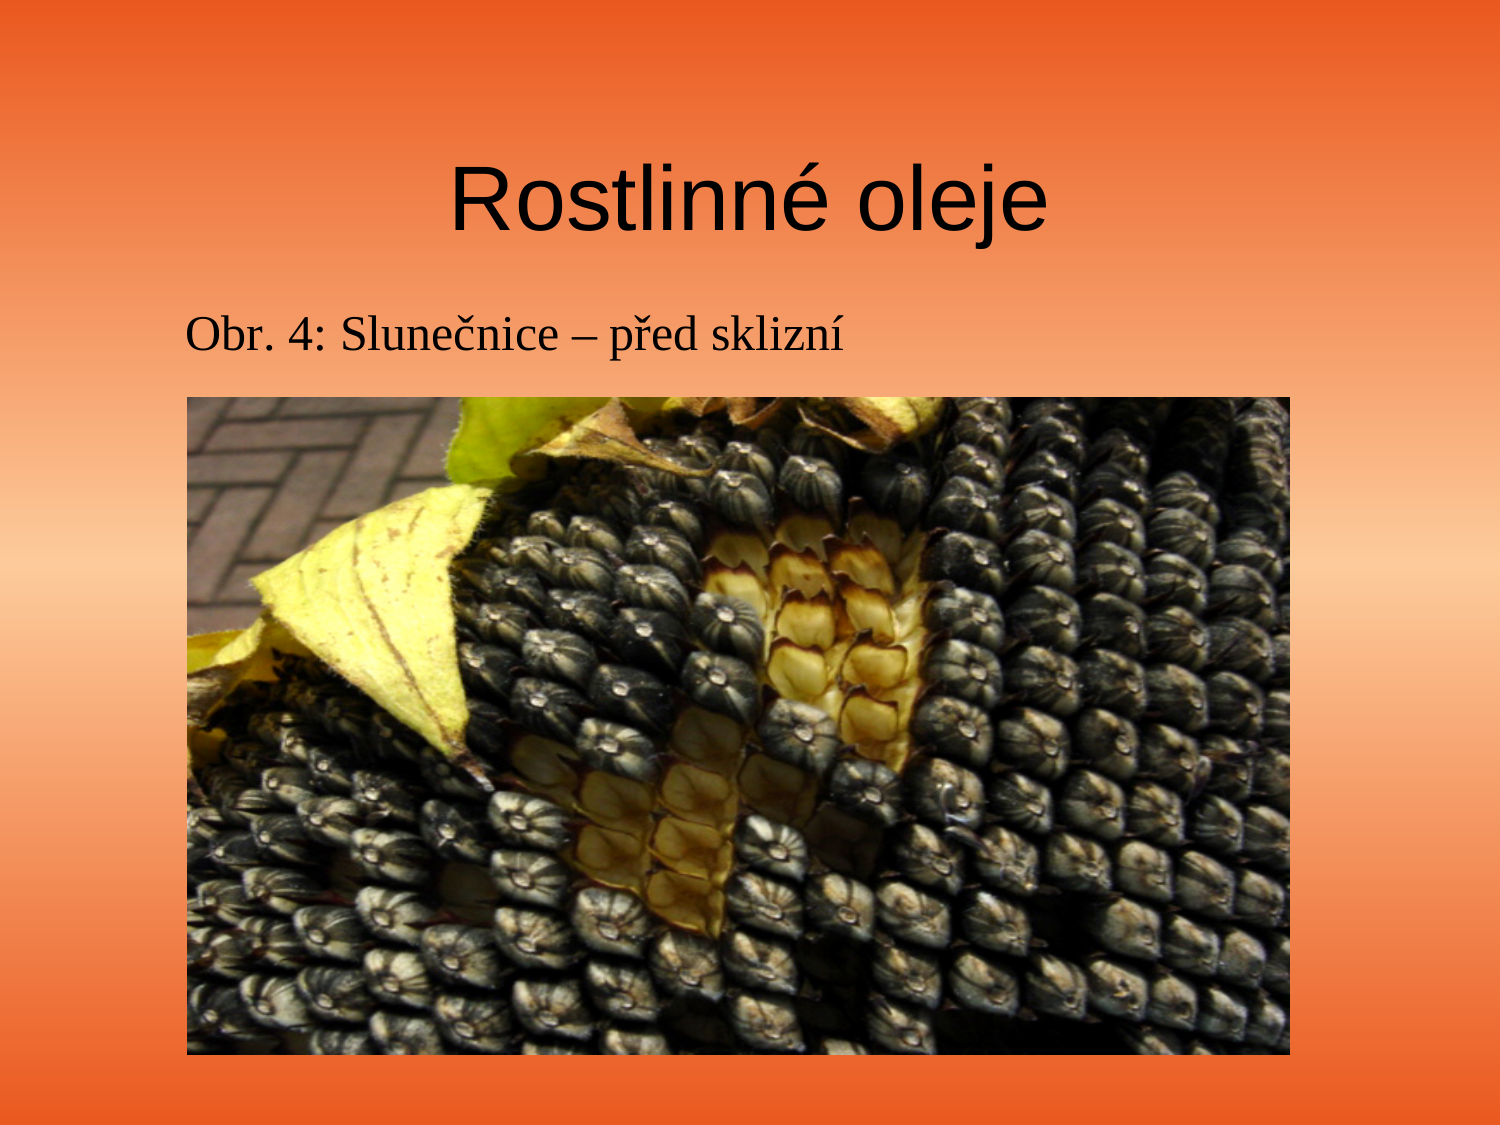

# Rostlinné oleje
Obr. 4: Slunečnice – před sklizní